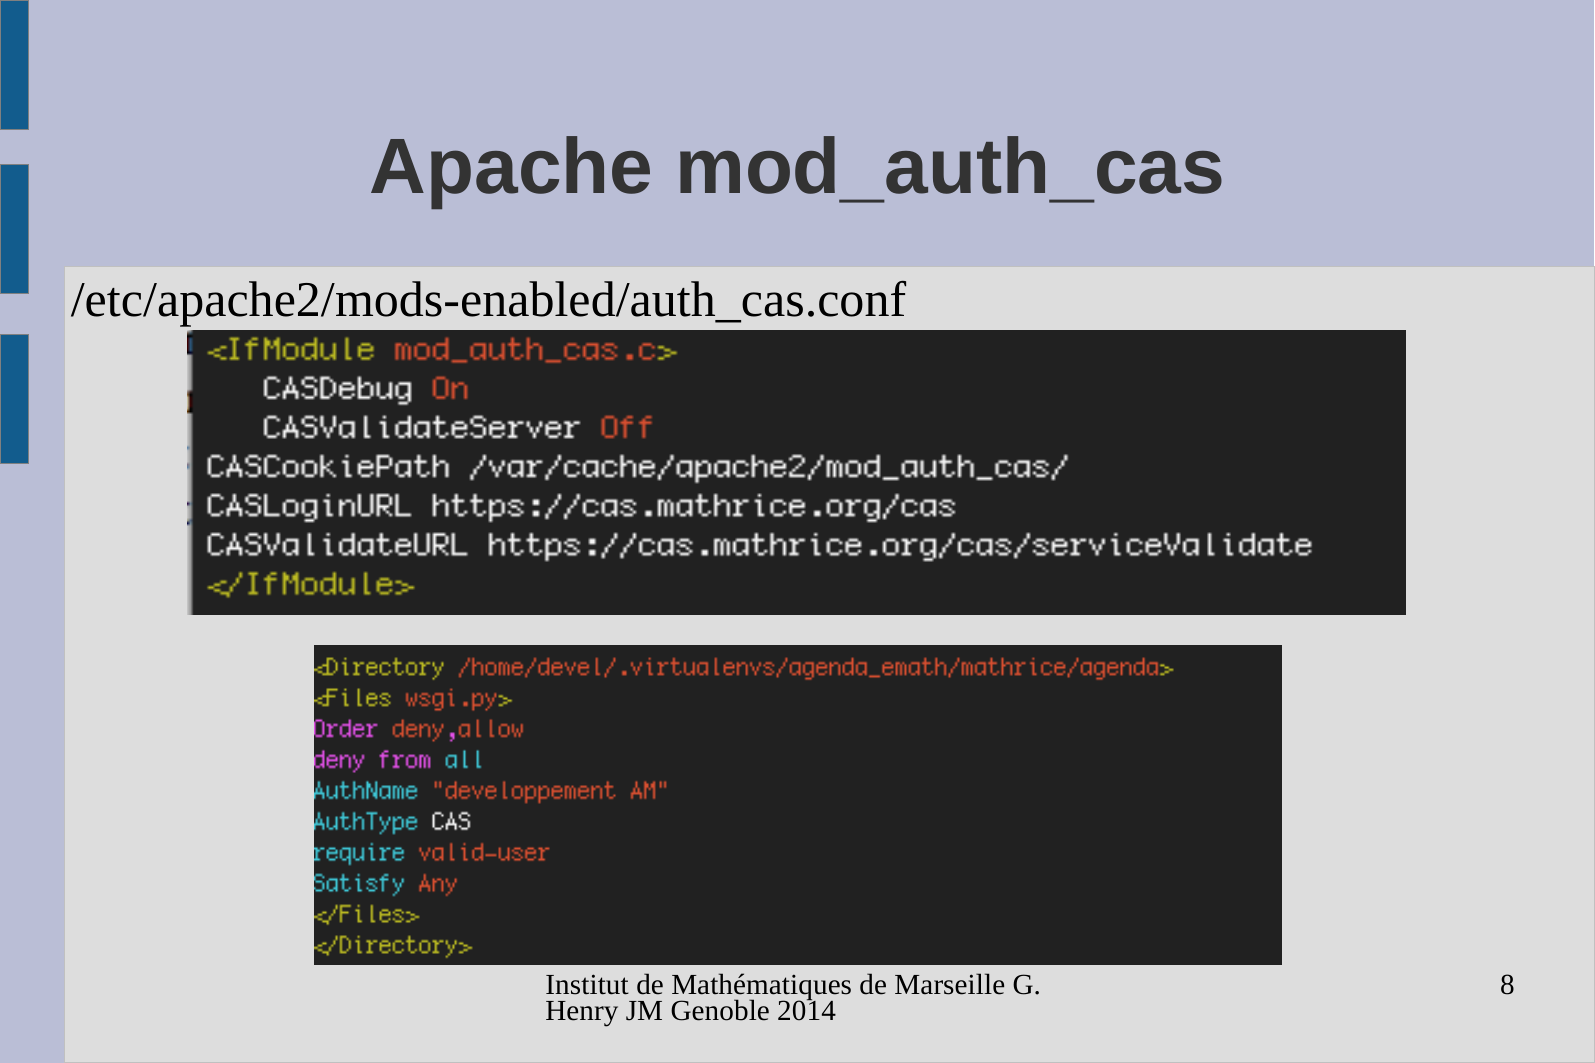

# Apache mod_auth_cas
/etc/apache2/mods-enabled/auth_cas.conf
Institut de Mathématiques de Marseille G. Henry JM Genoble 2014
8